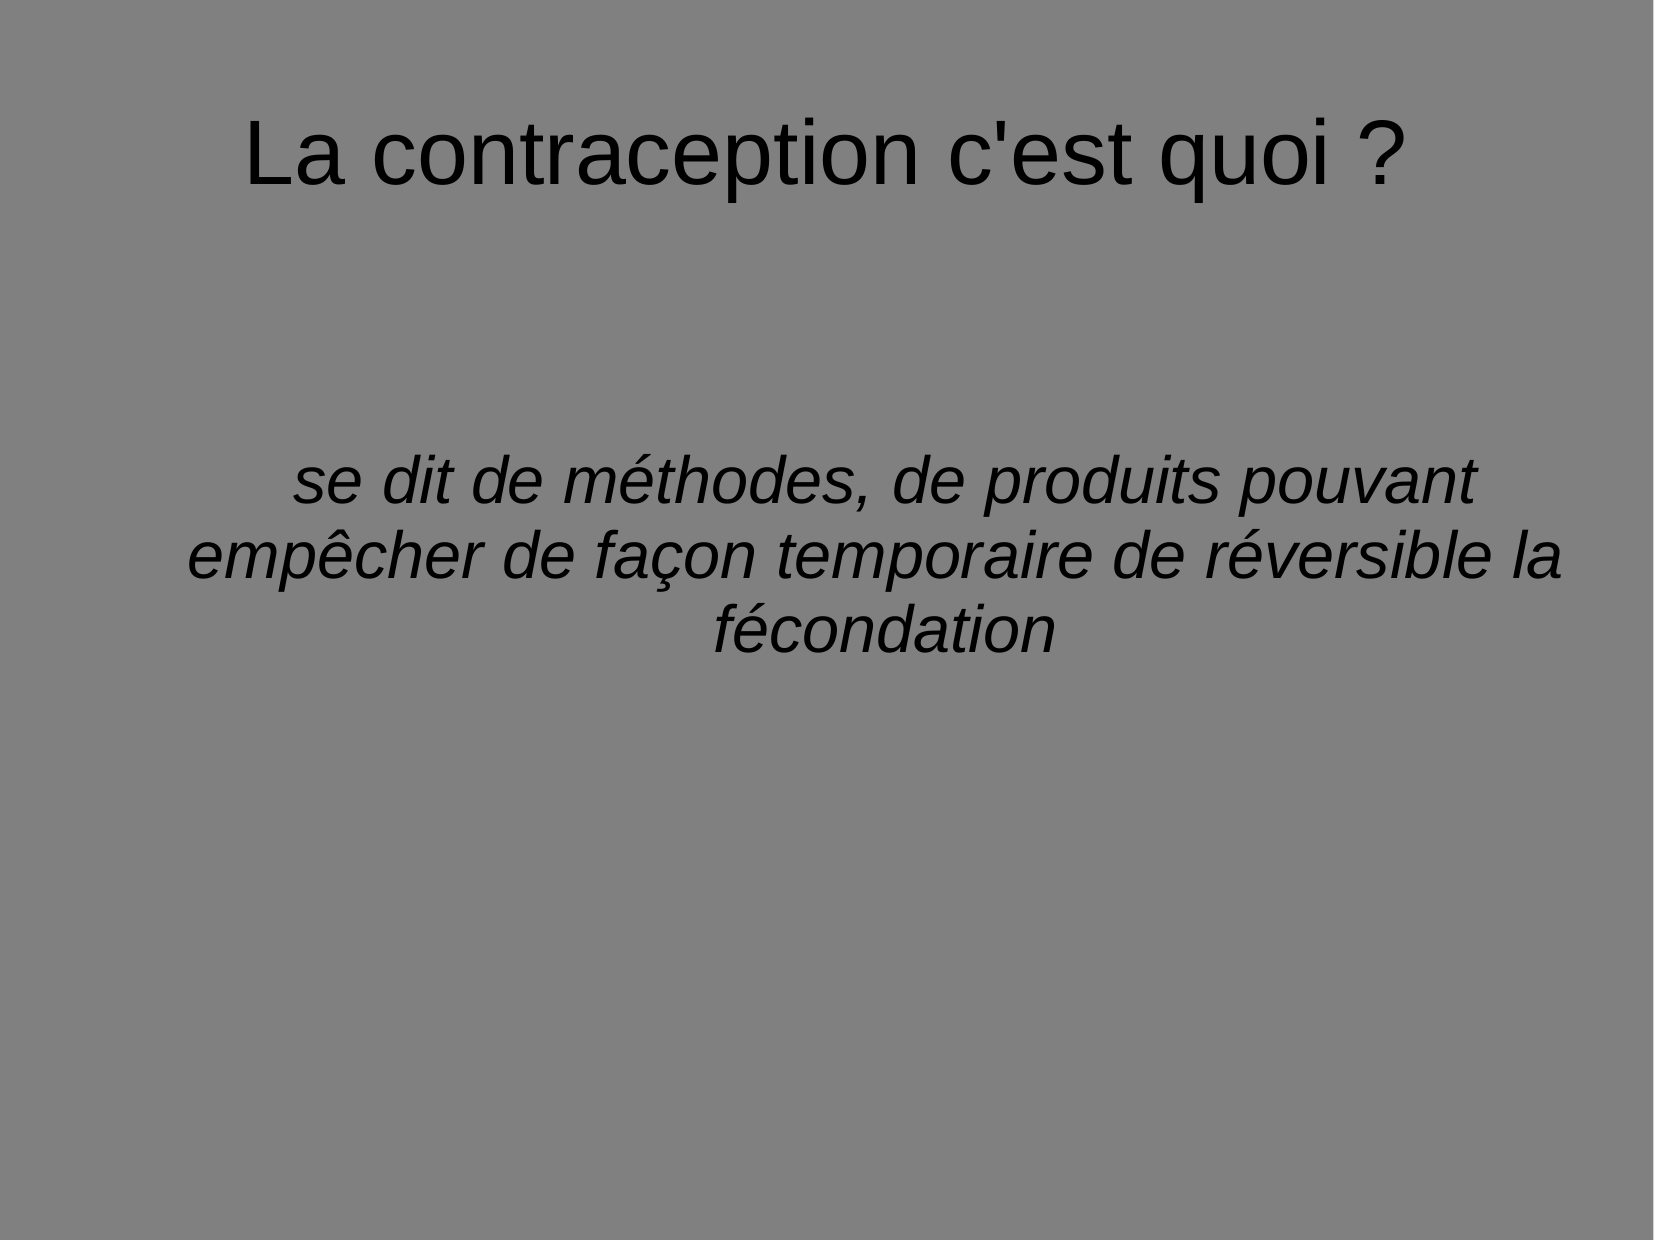

# La contraception c'est quoi ?
se dit de méthodes, de produits pouvant empêcher de façon temporaire de réversible la fécondation